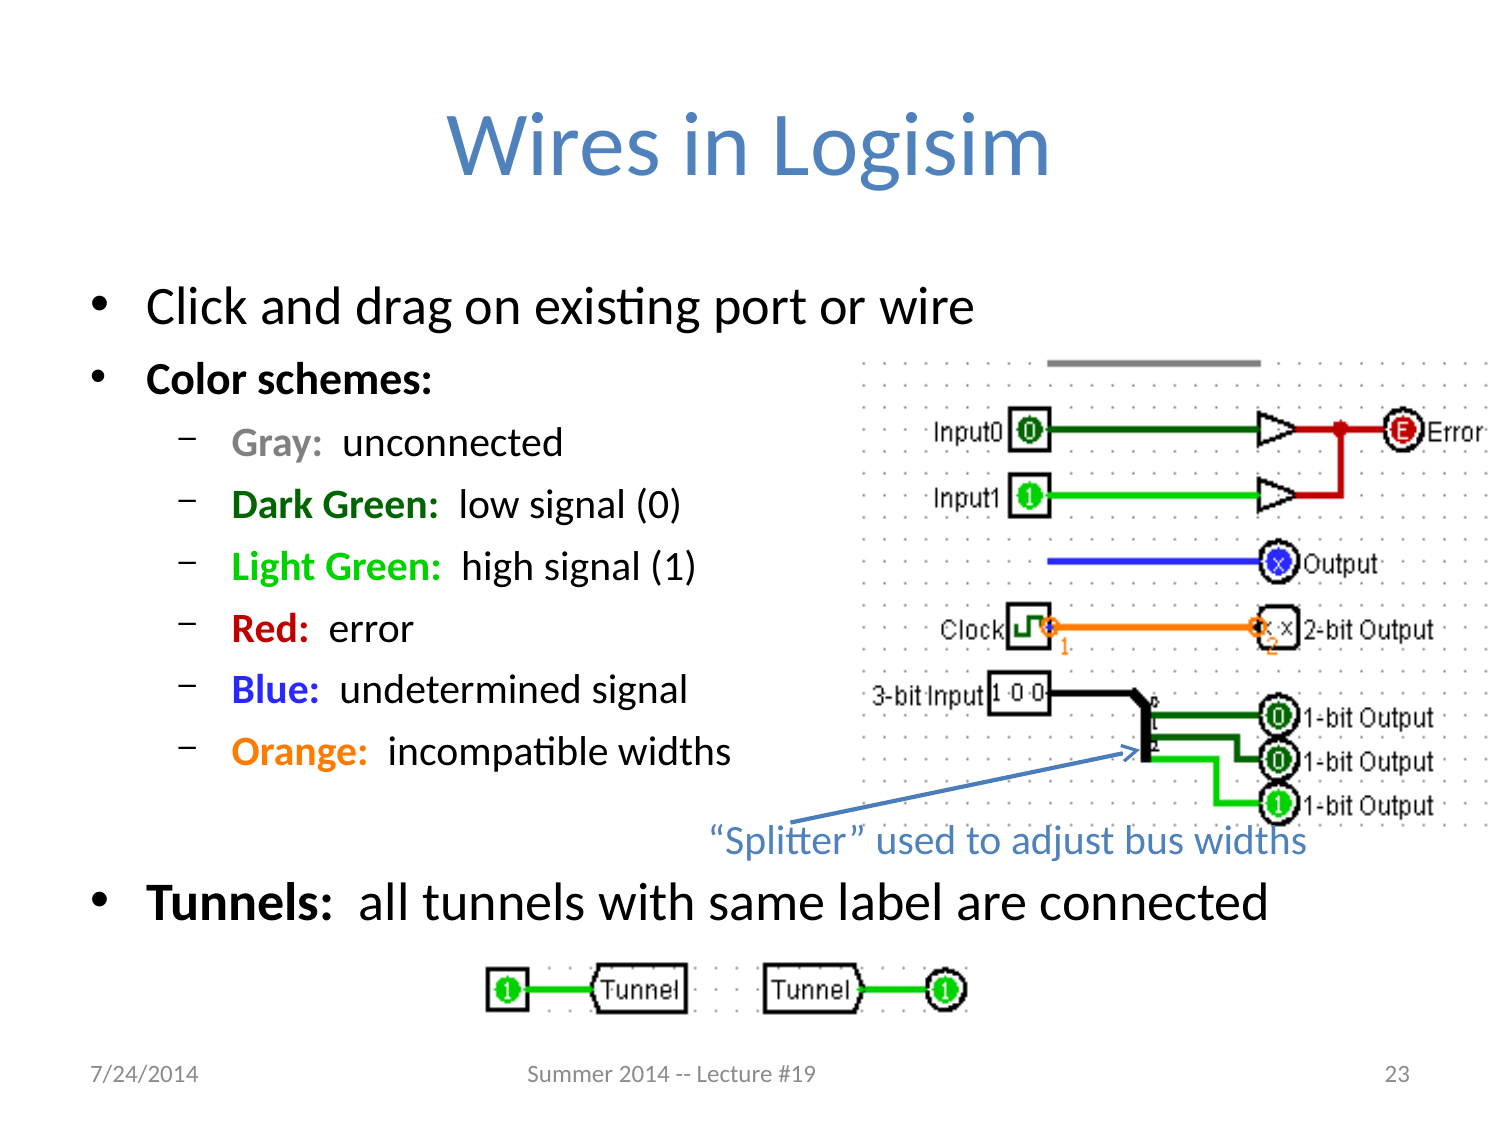

# Wires in Logisim
Click and drag on existing port or wire
Color schemes:
Gray: unconnected
Dark Green: low signal (0)
Light Green: high signal (1)
Red: error
Blue: undetermined signal
Orange: incompatible widths
Tunnels: all tunnels with same label are connected
“Splitter” used to adjust bus widths
7/24/2014
Summer 2014 -- Lecture #19